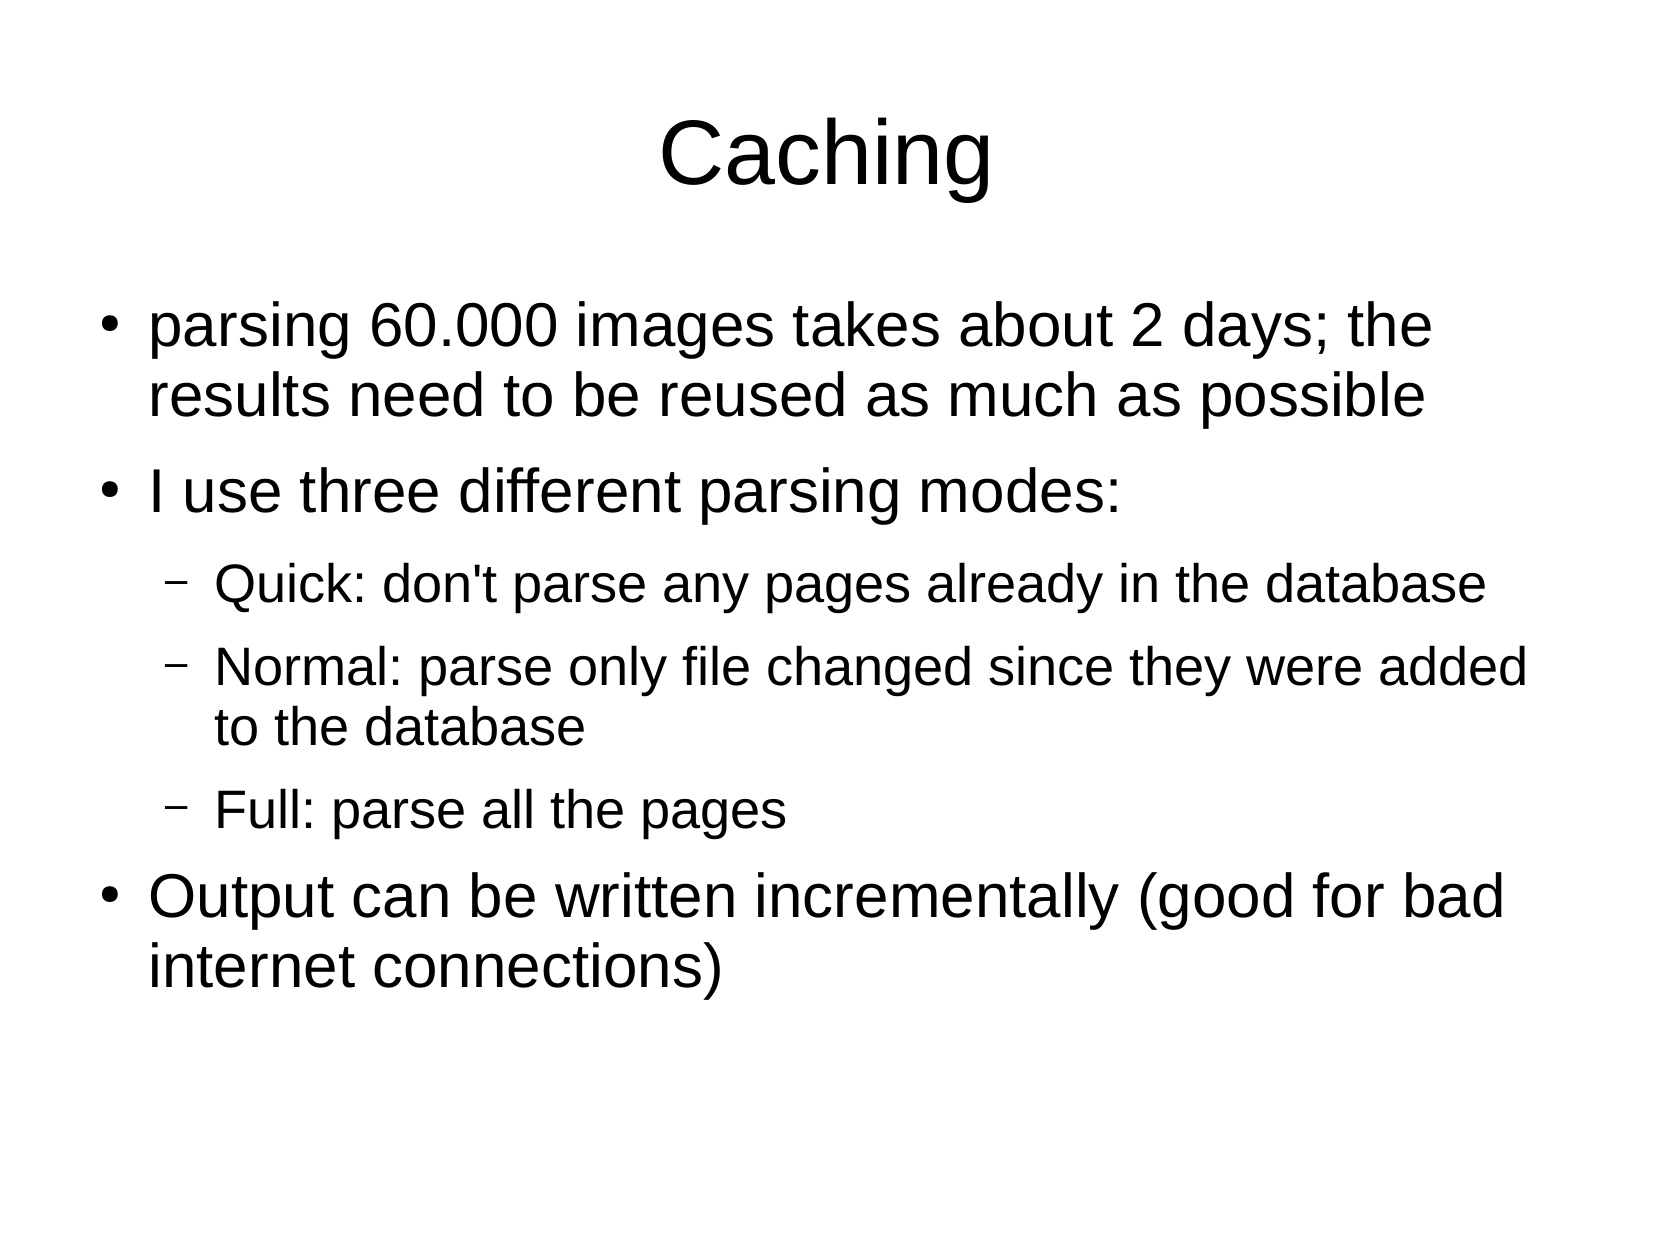

# Caching
parsing 60.000 images takes about 2 days; the results need to be reused as much as possible
I use three different parsing modes:
Quick: don't parse any pages already in the database
Normal: parse only file changed since they were added to the database
Full: parse all the pages
Output can be written incrementally (good for bad internet connections)